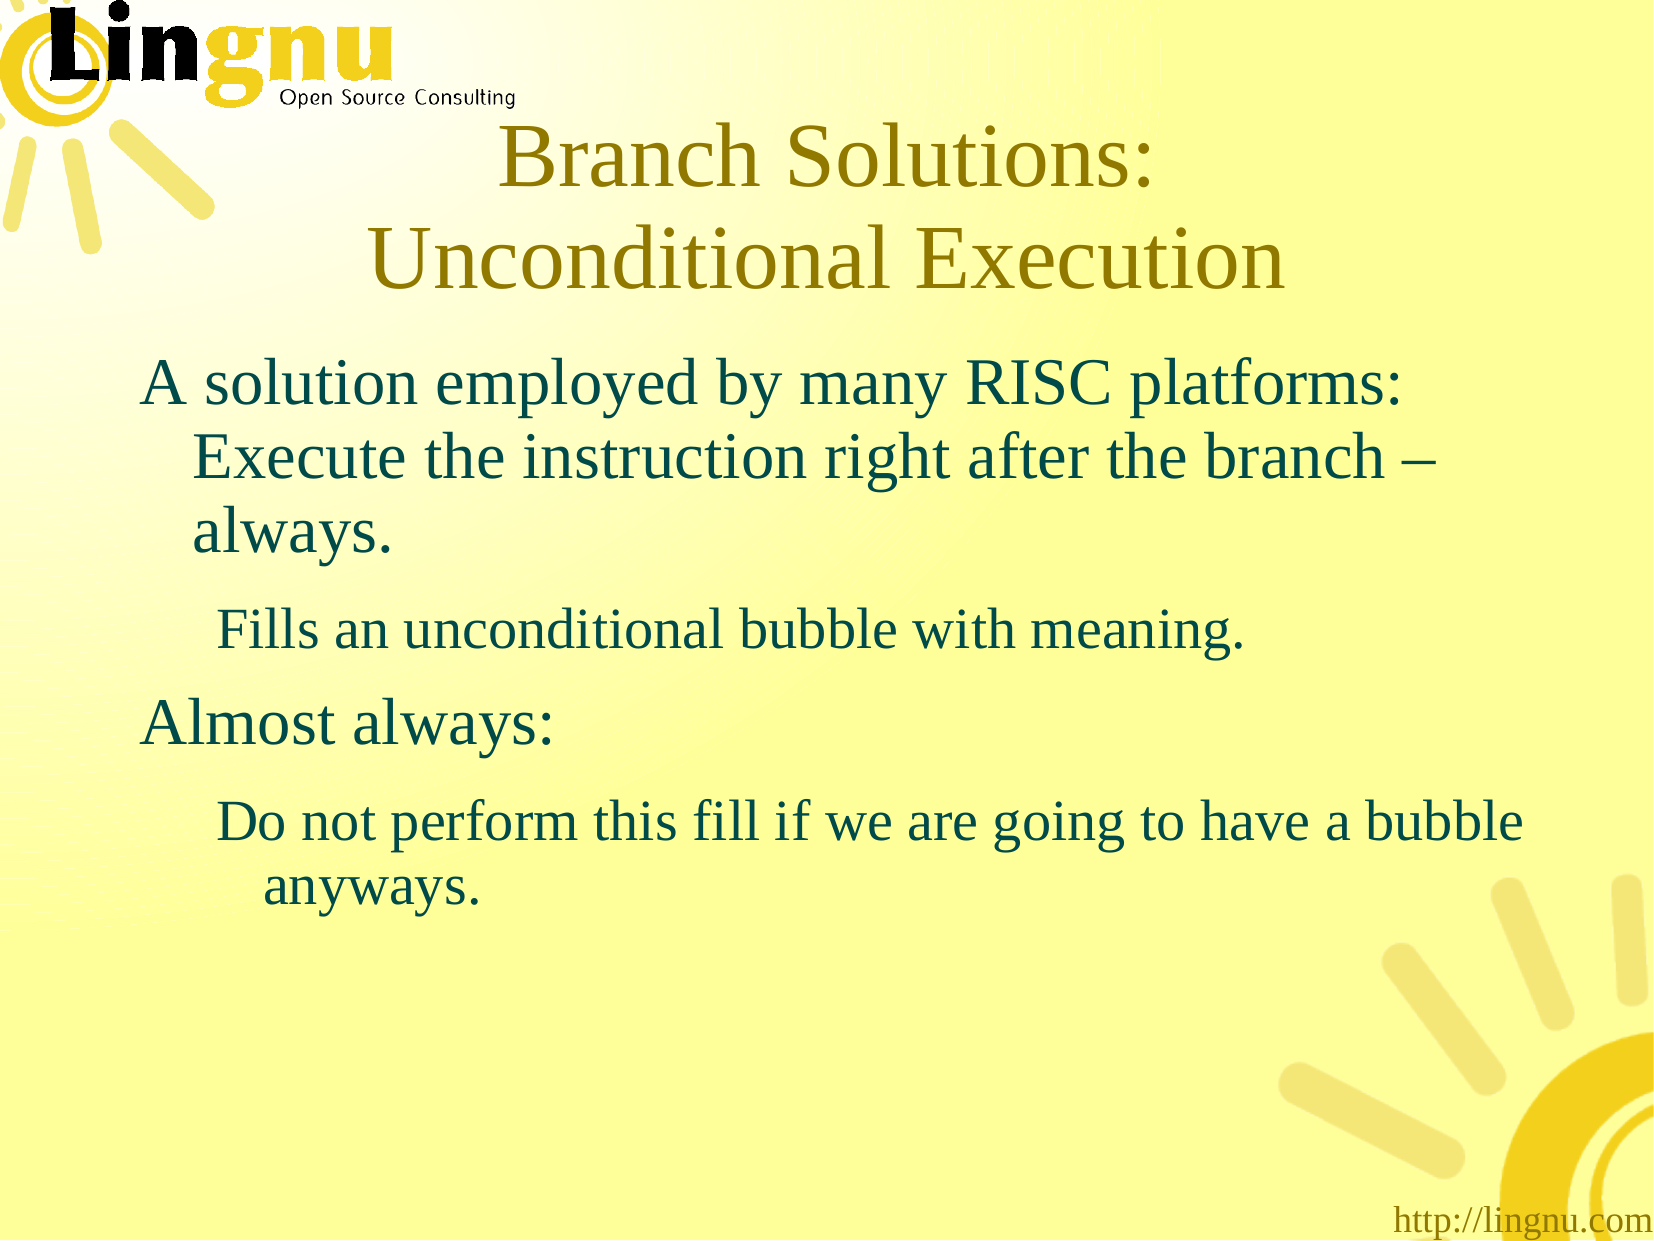

# Branch Solutions: Unconditional Execution
A solution employed by many RISC platforms: Execute the instruction right after the branch – always.
Fills an unconditional bubble with meaning.
Almost always:
Do not perform this fill if we are going to have a bubble anyways.